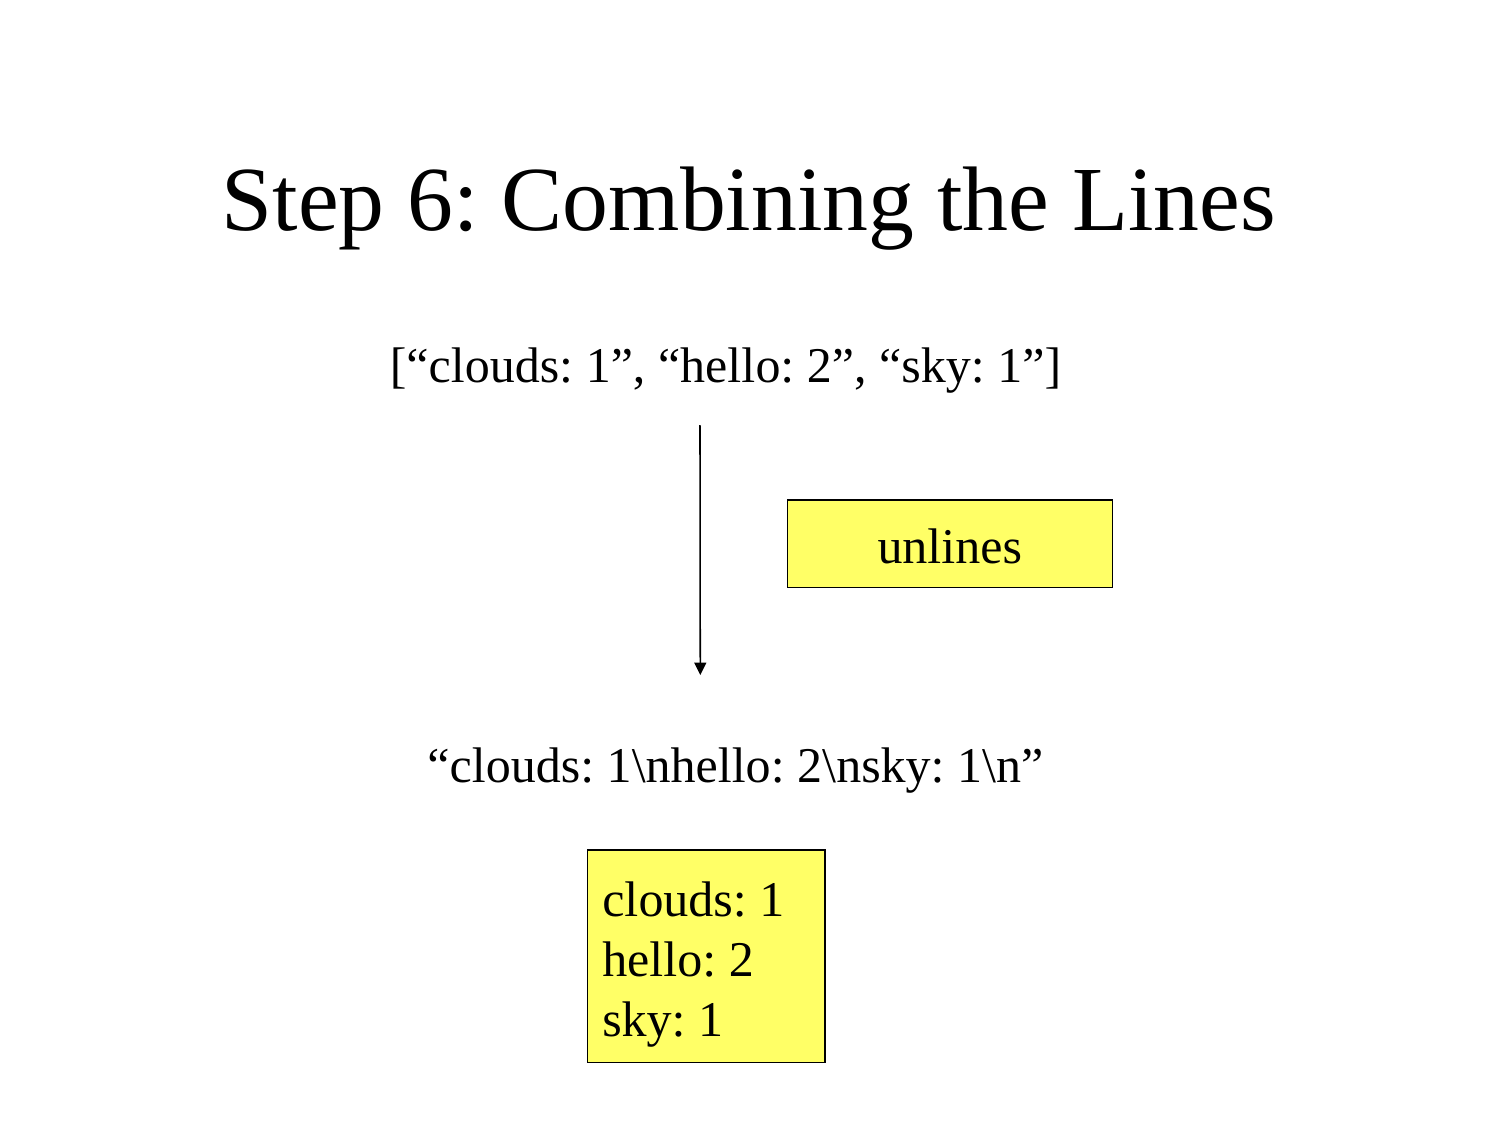

# Step 6: Combining the Lines
[“clouds: 1”, “hello: 2”, “sky: 1”]
unlines
“clouds: 1\nhello: 2\nsky: 1\n”
clouds: 1
hello: 2
sky: 1